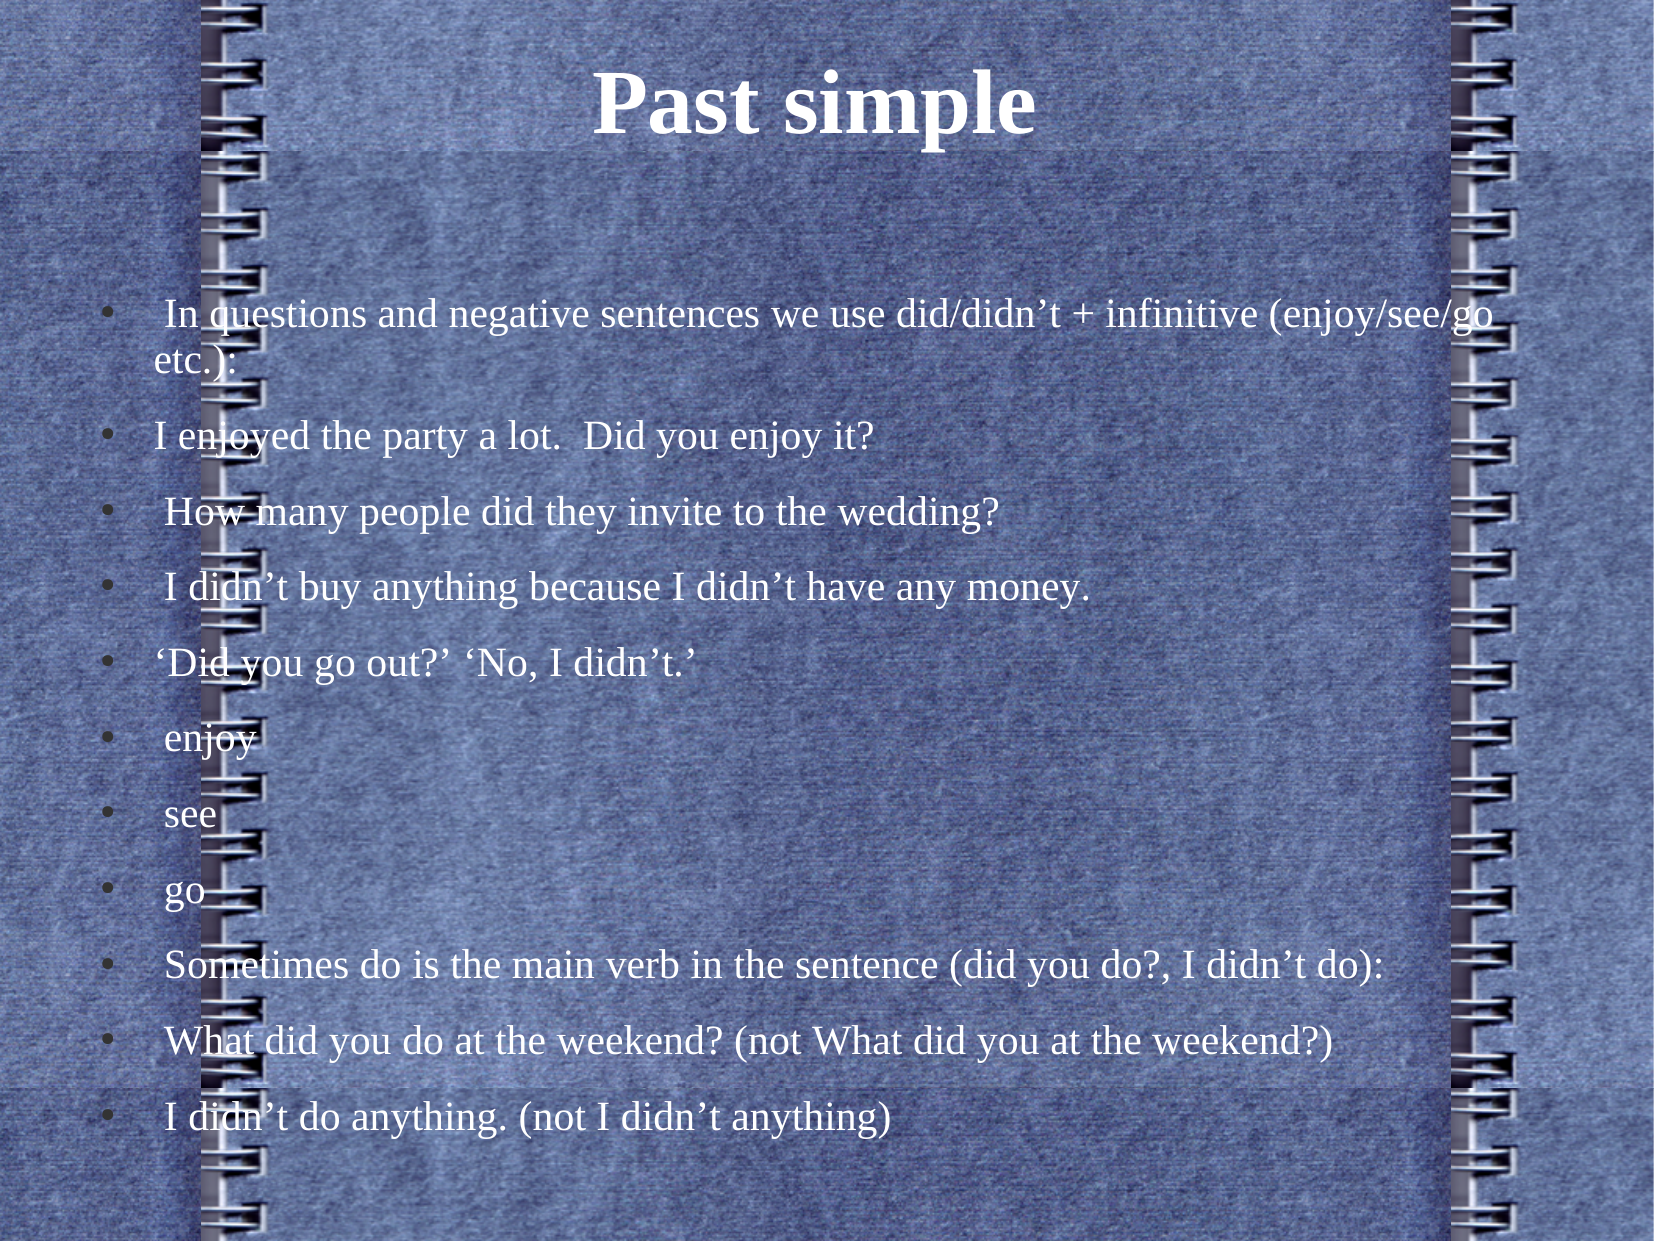

# Past simple
 In questions and negative sentences we use did/didn’t + infinitive (enjoy/see/go etc.):
I enjoyed the party a lot. Did you enjoy it?
 How many people did they invite to the wedding?
 I didn’t buy anything because I didn’t have any money.
‘Did you go out?’ ‘No, I didn’t.’
 enjoy
 see
 go
 Sometimes do is the main verb in the sentence (did you do?, I didn’t do):
 What did you do at the weekend? (not What did you at the weekend?)
 I didn’t do anything. (not I didn’t anything)